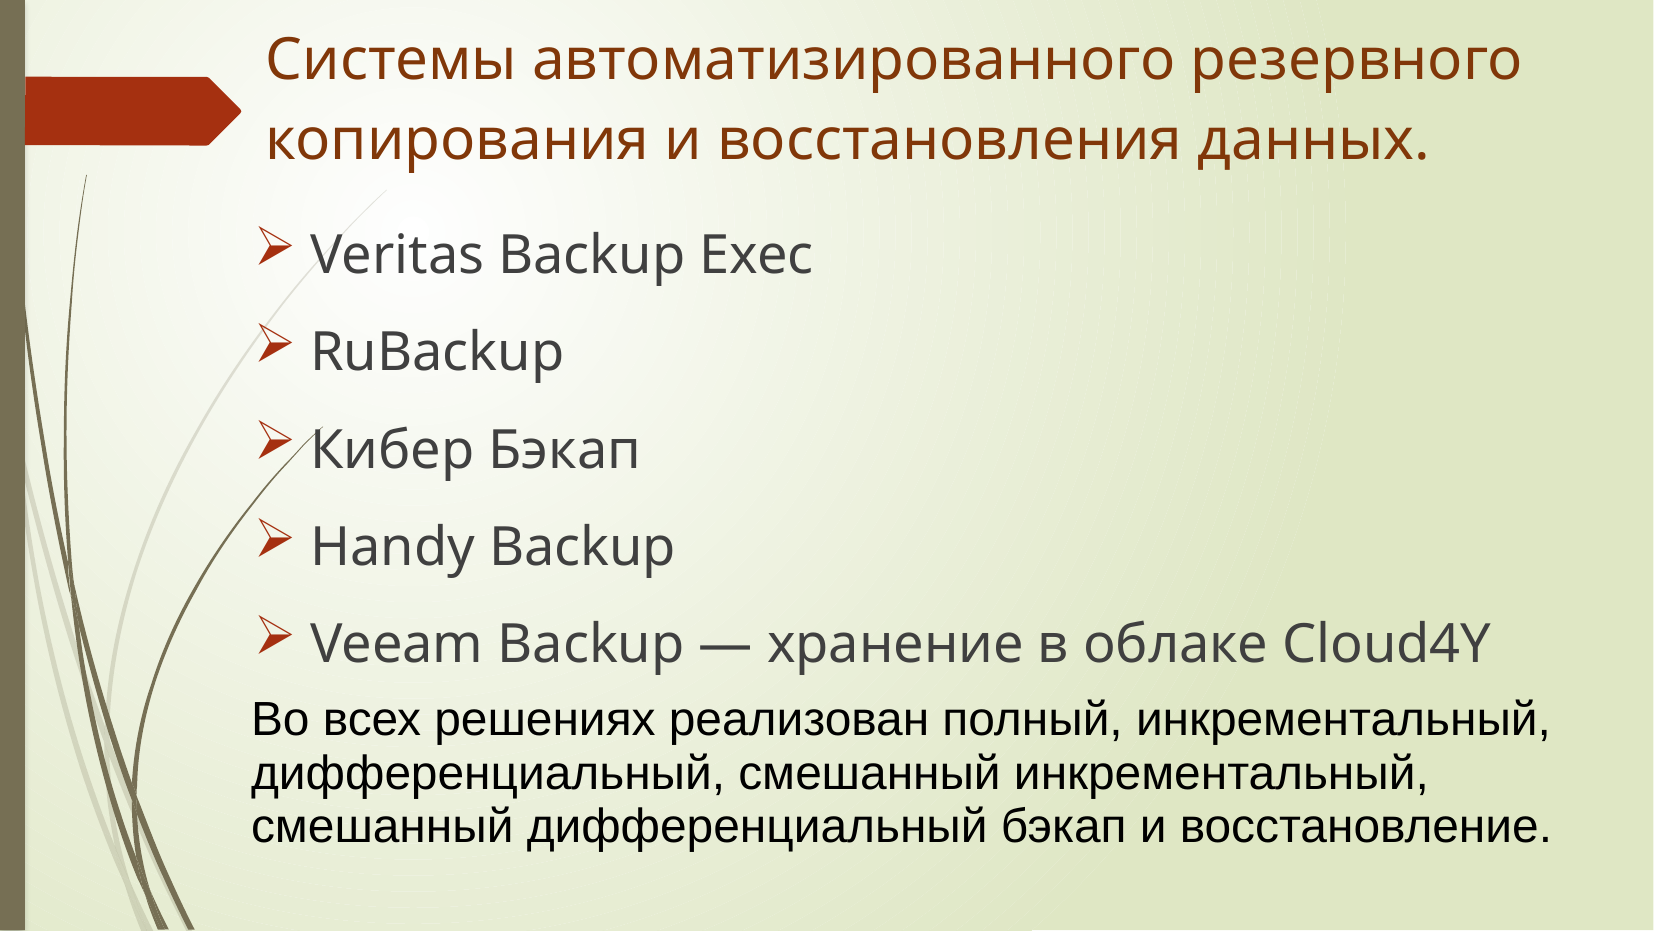

# Системы автоматизированного резервного копирования и восстановления данных.
Veritas Backup Exec
RuBackup
Кибер Бэкап
Handy Backup
Veeam Backup — хранение в облаке Cloud4Y
Во всех решениях реализован полный, инкрементальный, дифференциальный, смешанный инкрементальный, смешанный дифференциальный бэкап и восстановление.